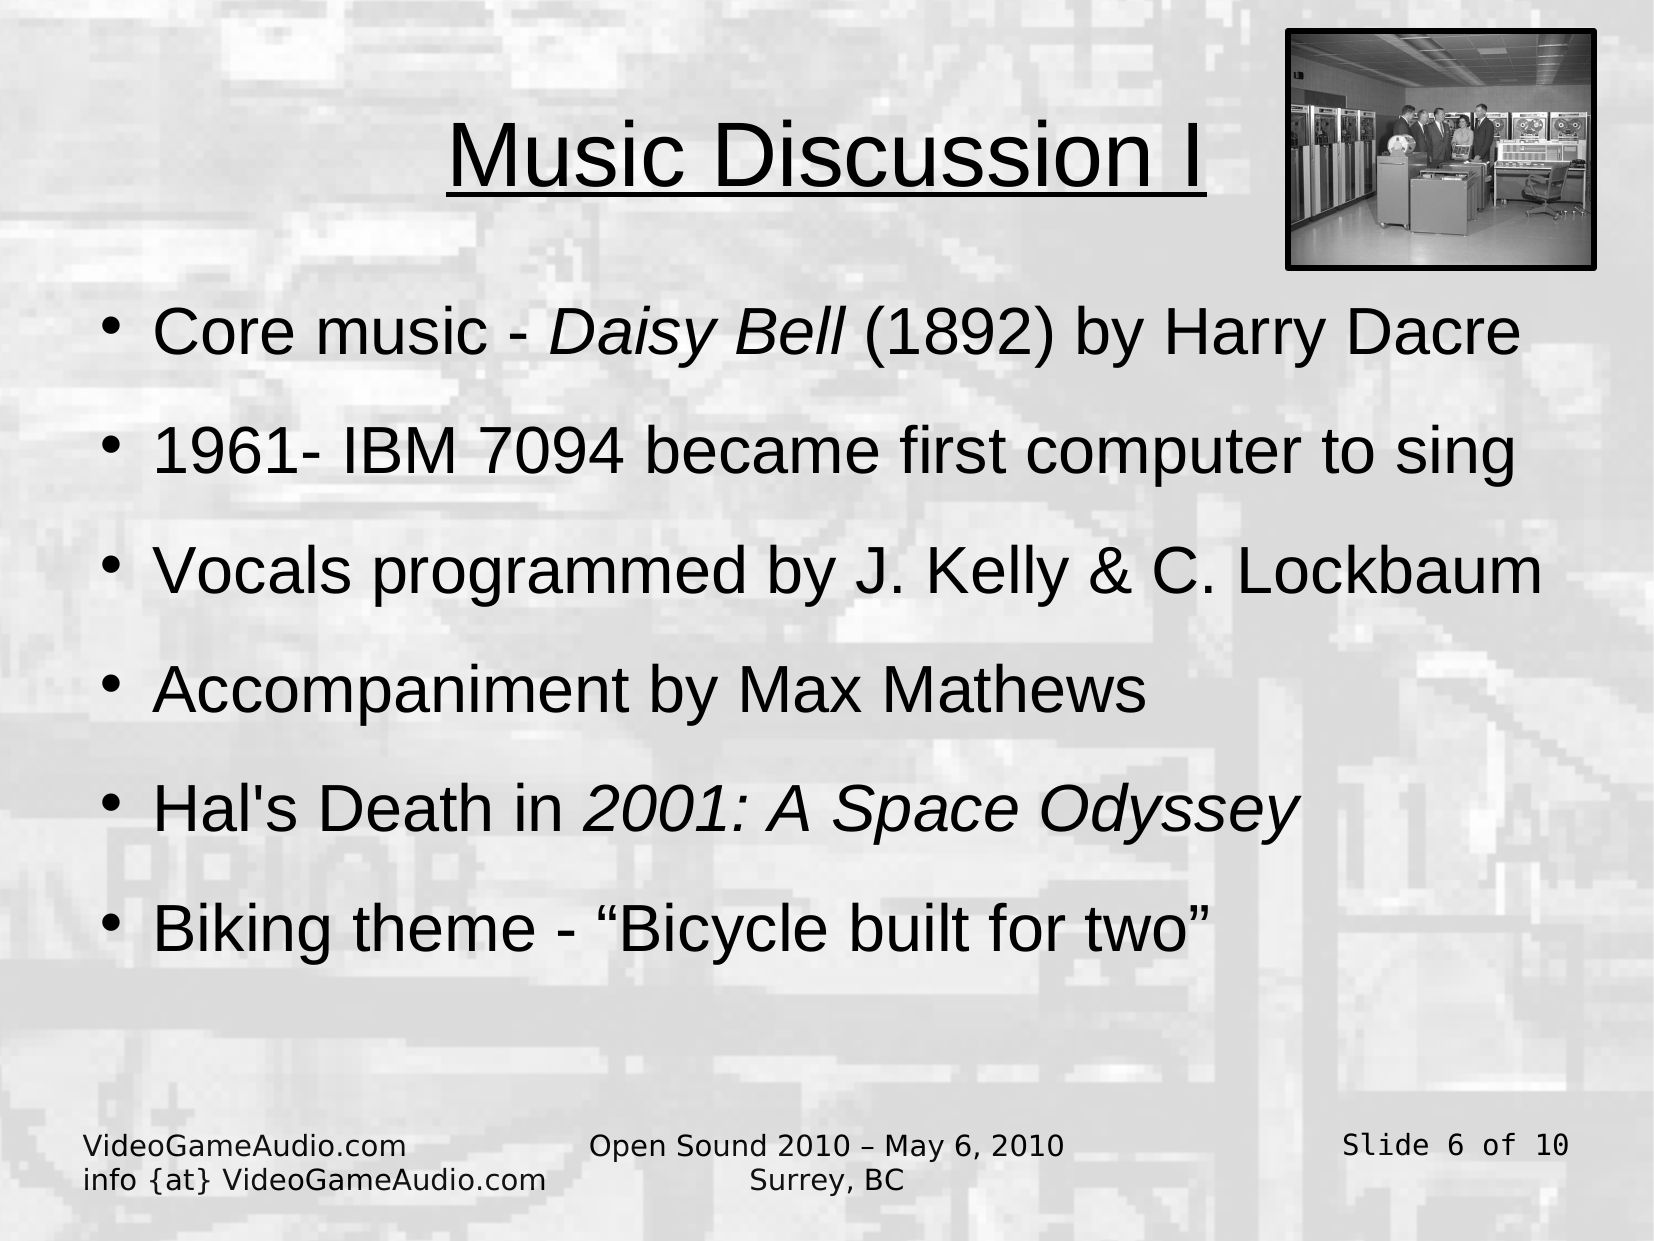

Music Discussion I
Core music - Daisy Bell (1892) by Harry Dacre
1961- IBM 7094 became first computer to sing
Vocals programmed by J. Kelly & C. Lockbaum
Accompaniment by Max Mathews
Hal's Death in 2001: A Space Odyssey
Biking theme - “Bicycle built for two”
6